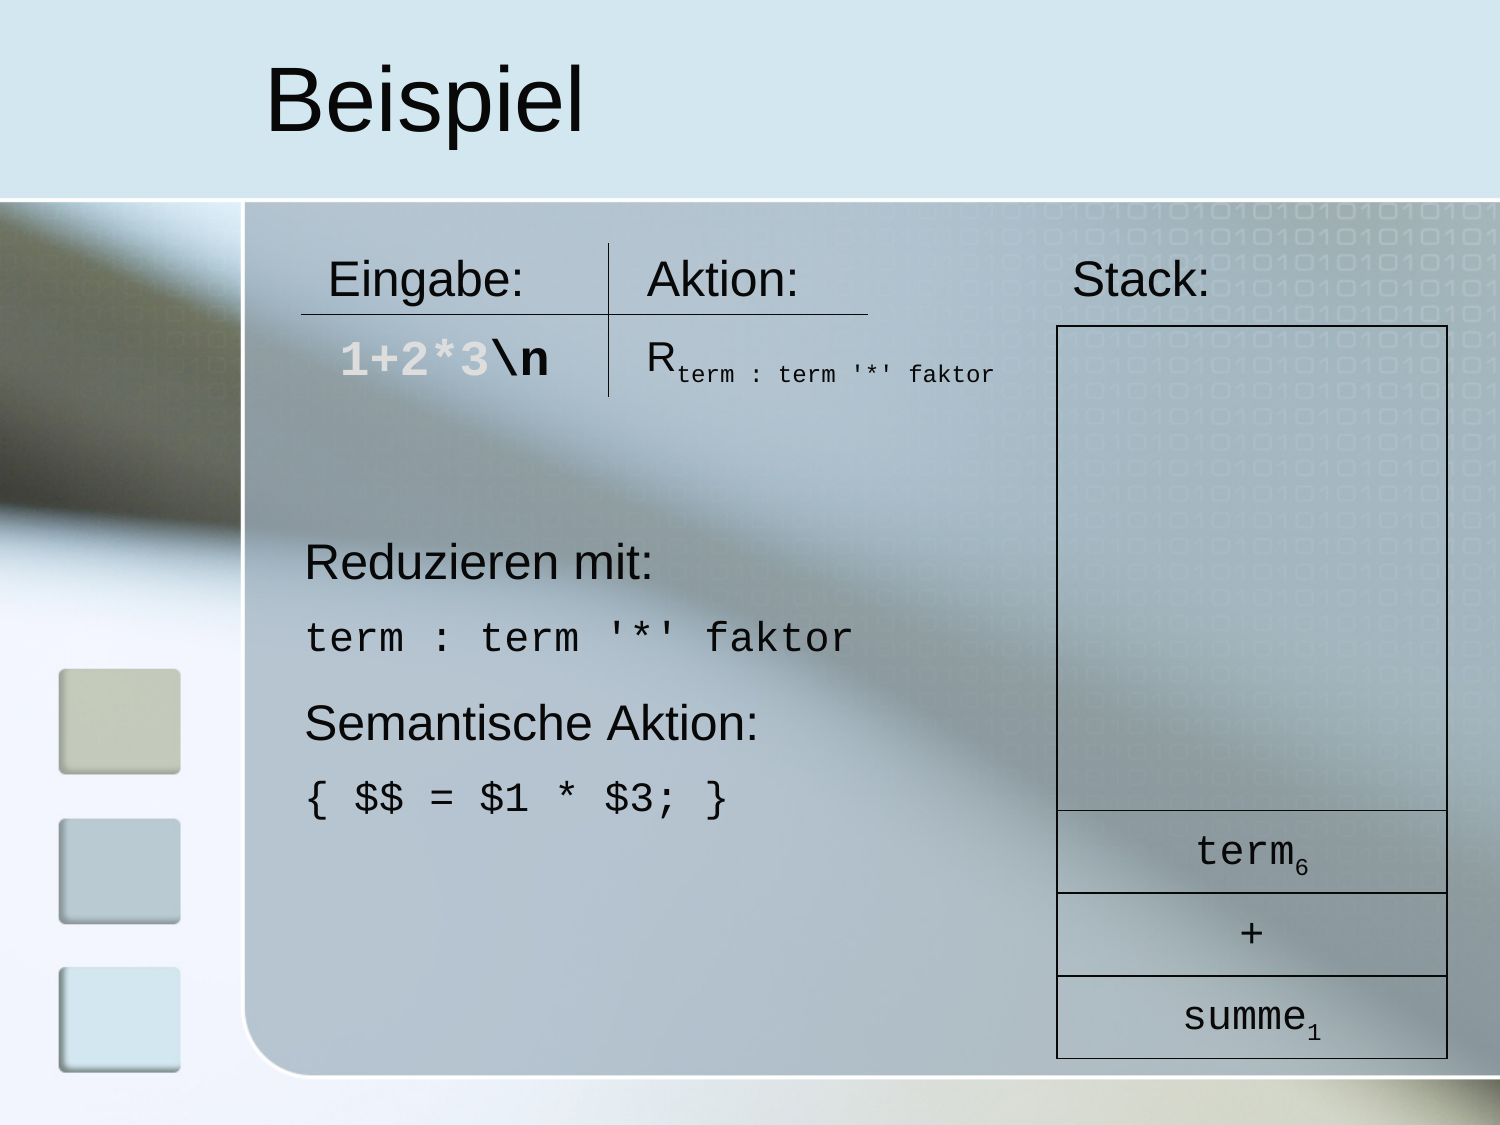

# Beispiel
Eingabe:
Aktion:
Stack:
1+2*3\n
Rterm : term '*' faktor
Reduzieren mit:
term : term '*' faktor
Semantische Aktion:
{ $$ = $1 * $3; }
term6
+
summe1